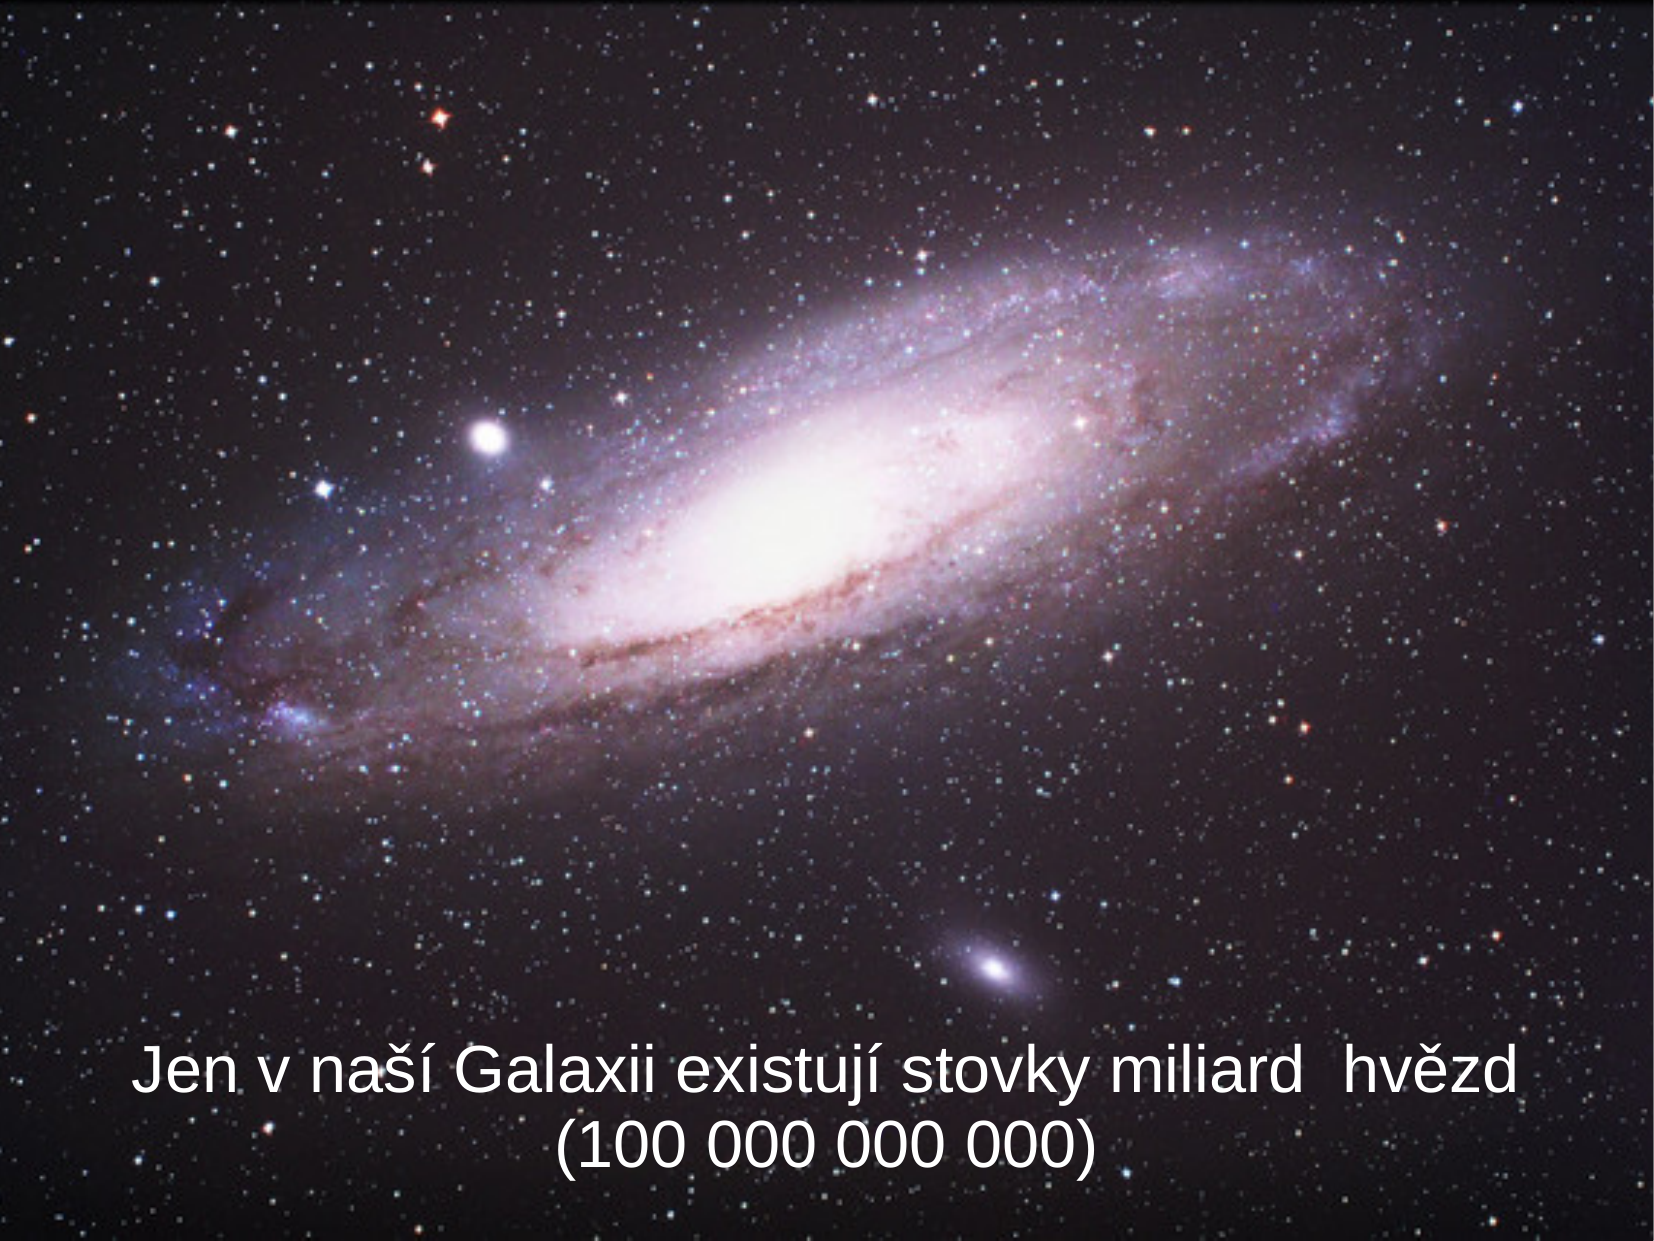

# Jen v naší Galaxii existují stovky miliard hvězd (100 000 000 000)